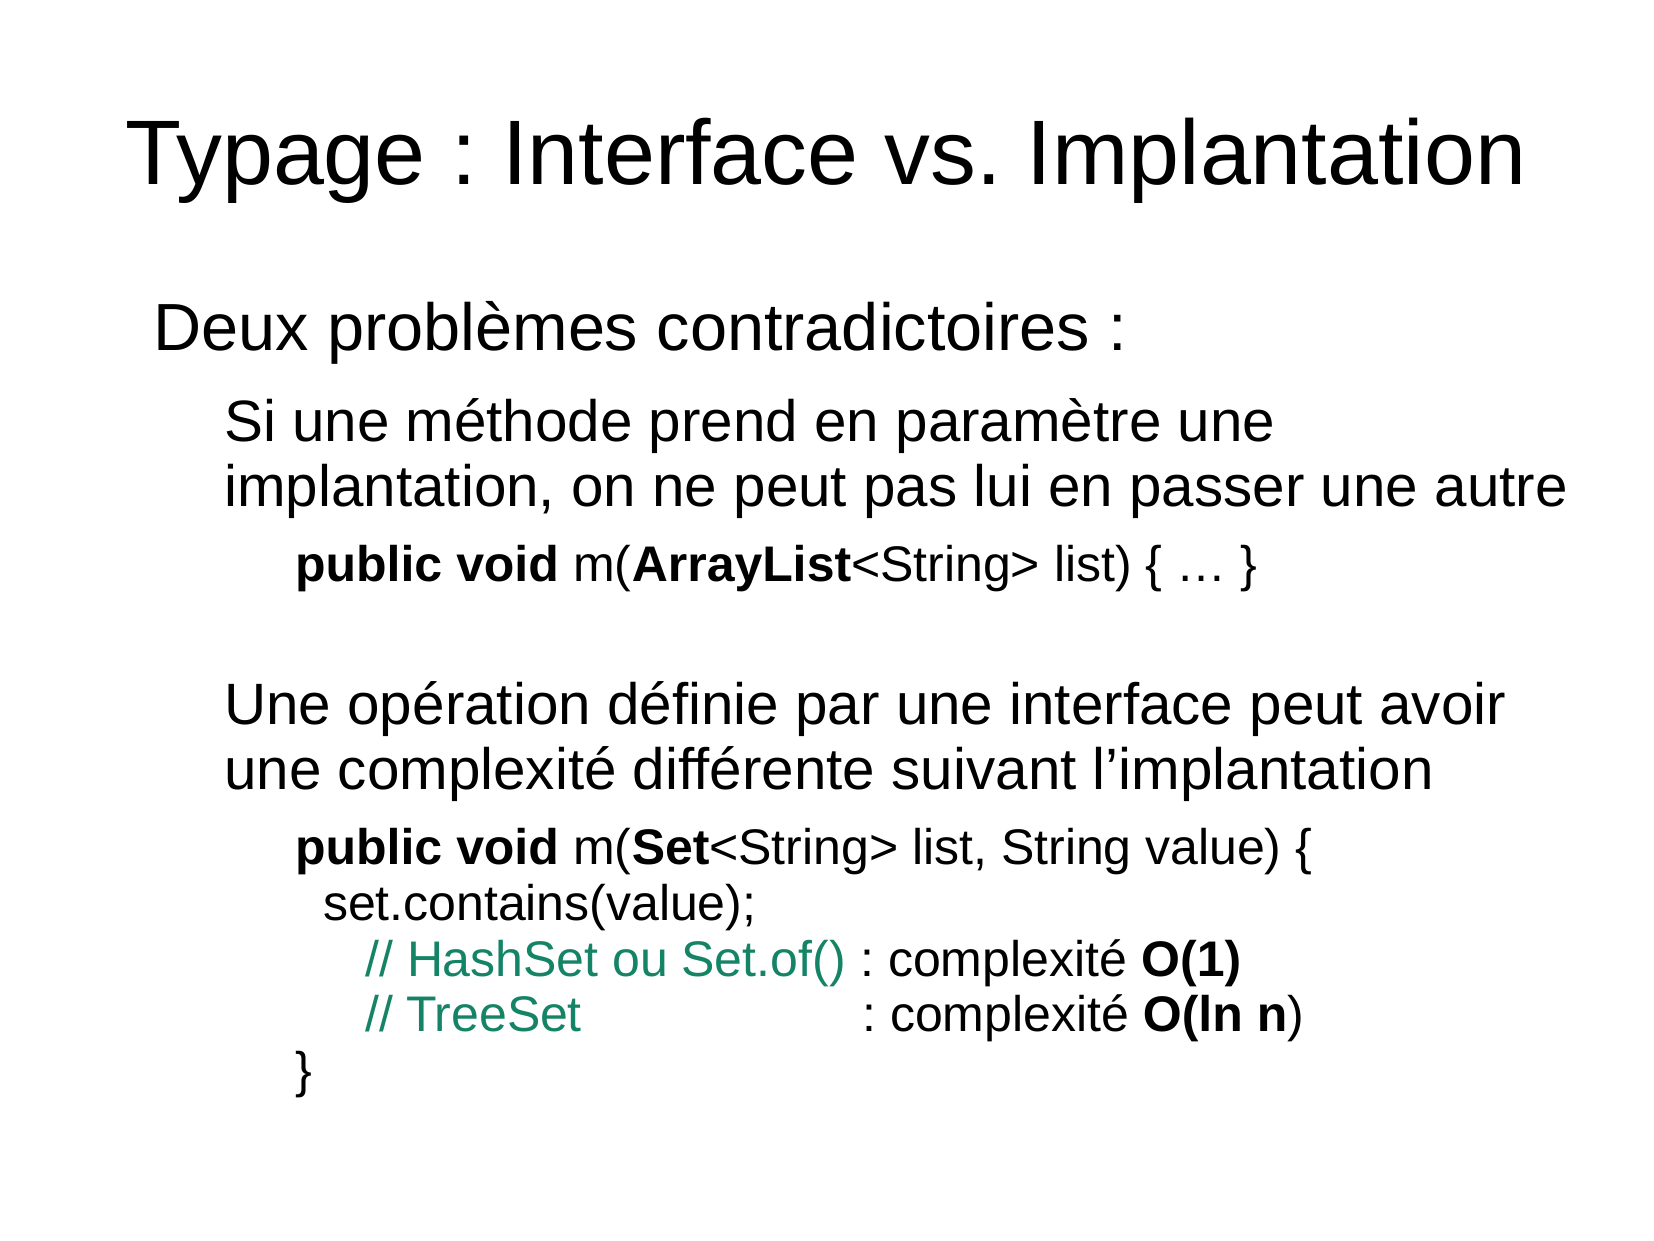

# Typage : Interface vs. Implantation
Deux problèmes contradictoires :
Si une méthode prend en paramètre une implantation, on ne peut pas lui en passer une autre
public void m(ArrayList<String> list) { … }
Une opération définie par une interface peut avoir une complexité différente suivant l’implantation
public void m(Set<String> list, String value) {
 set.contains(value);
 // HashSet ou Set.of() : complexité O(1)
 // TreeSet : complexité O(ln n)
}